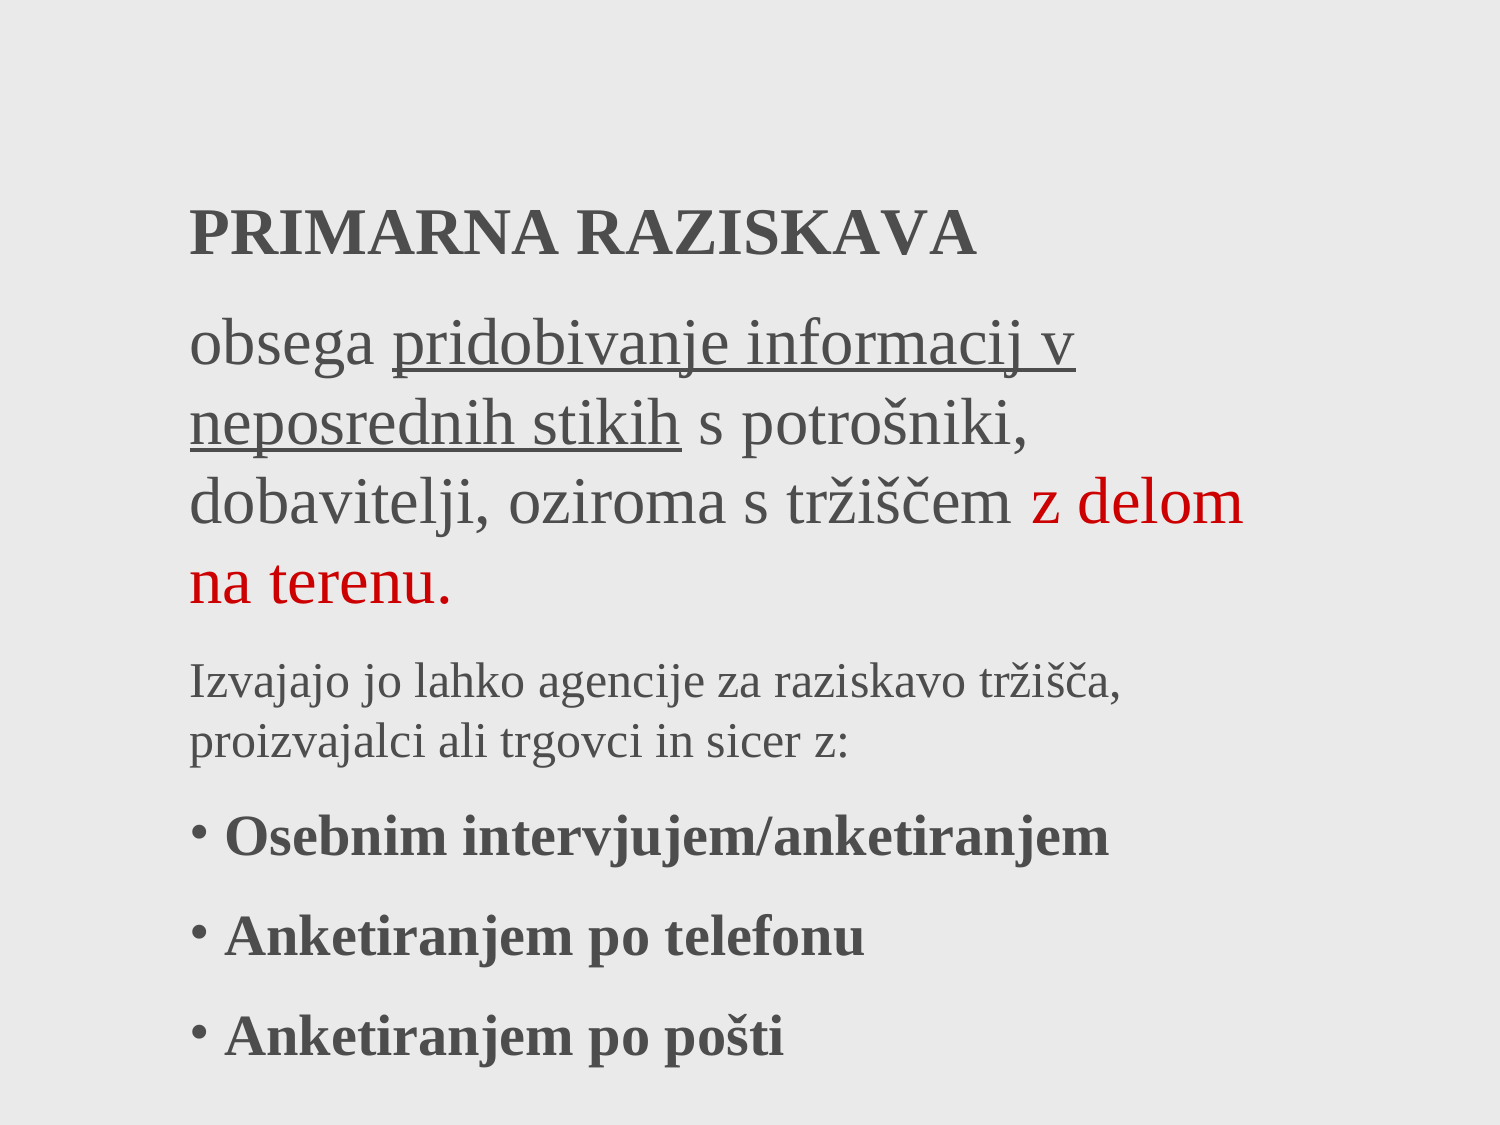

PRIMARNA RAZISKAVA
obsega pridobivanje informacij v neposrednih stikih s potrošniki, dobavitelji, oziroma s tržiščem z delom na terenu.
Izvajajo jo lahko agencije za raziskavo tržišča, proizvajalci ali trgovci in sicer z:
 Osebnim intervjujem/anketiranjem
 Anketiranjem po telefonu
 Anketiranjem po pošti